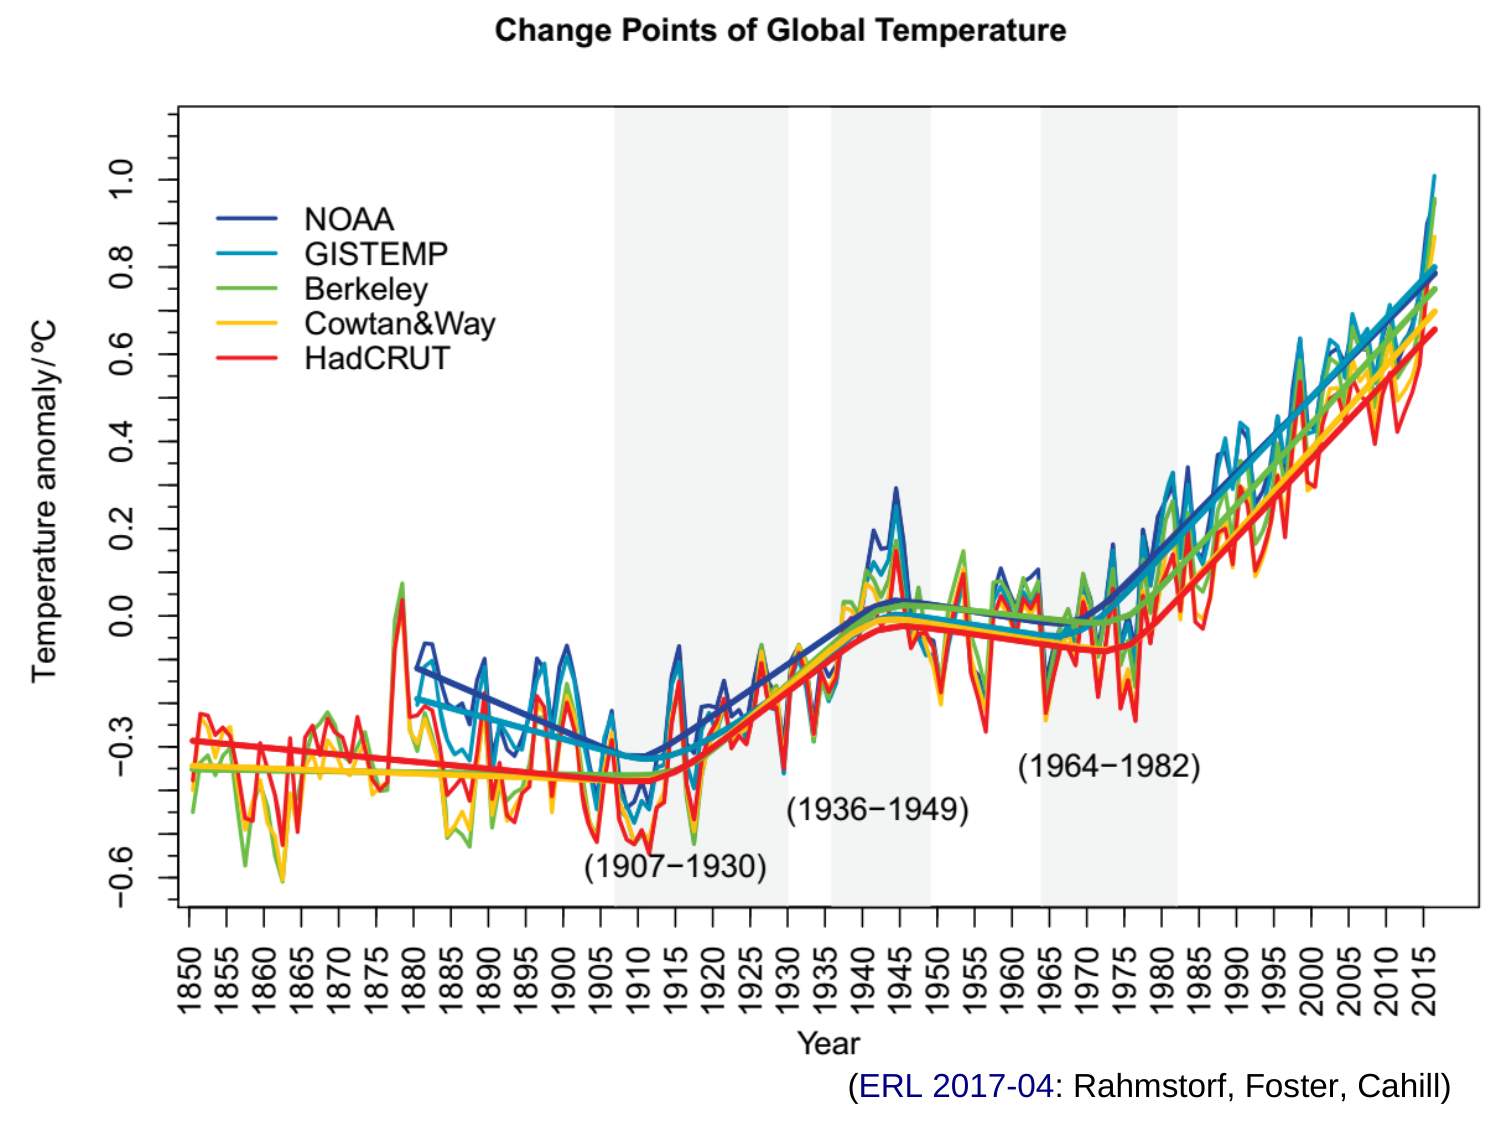

# o 2015
(ERL 2017-04: Rahmstorf, Foster, Cahill)